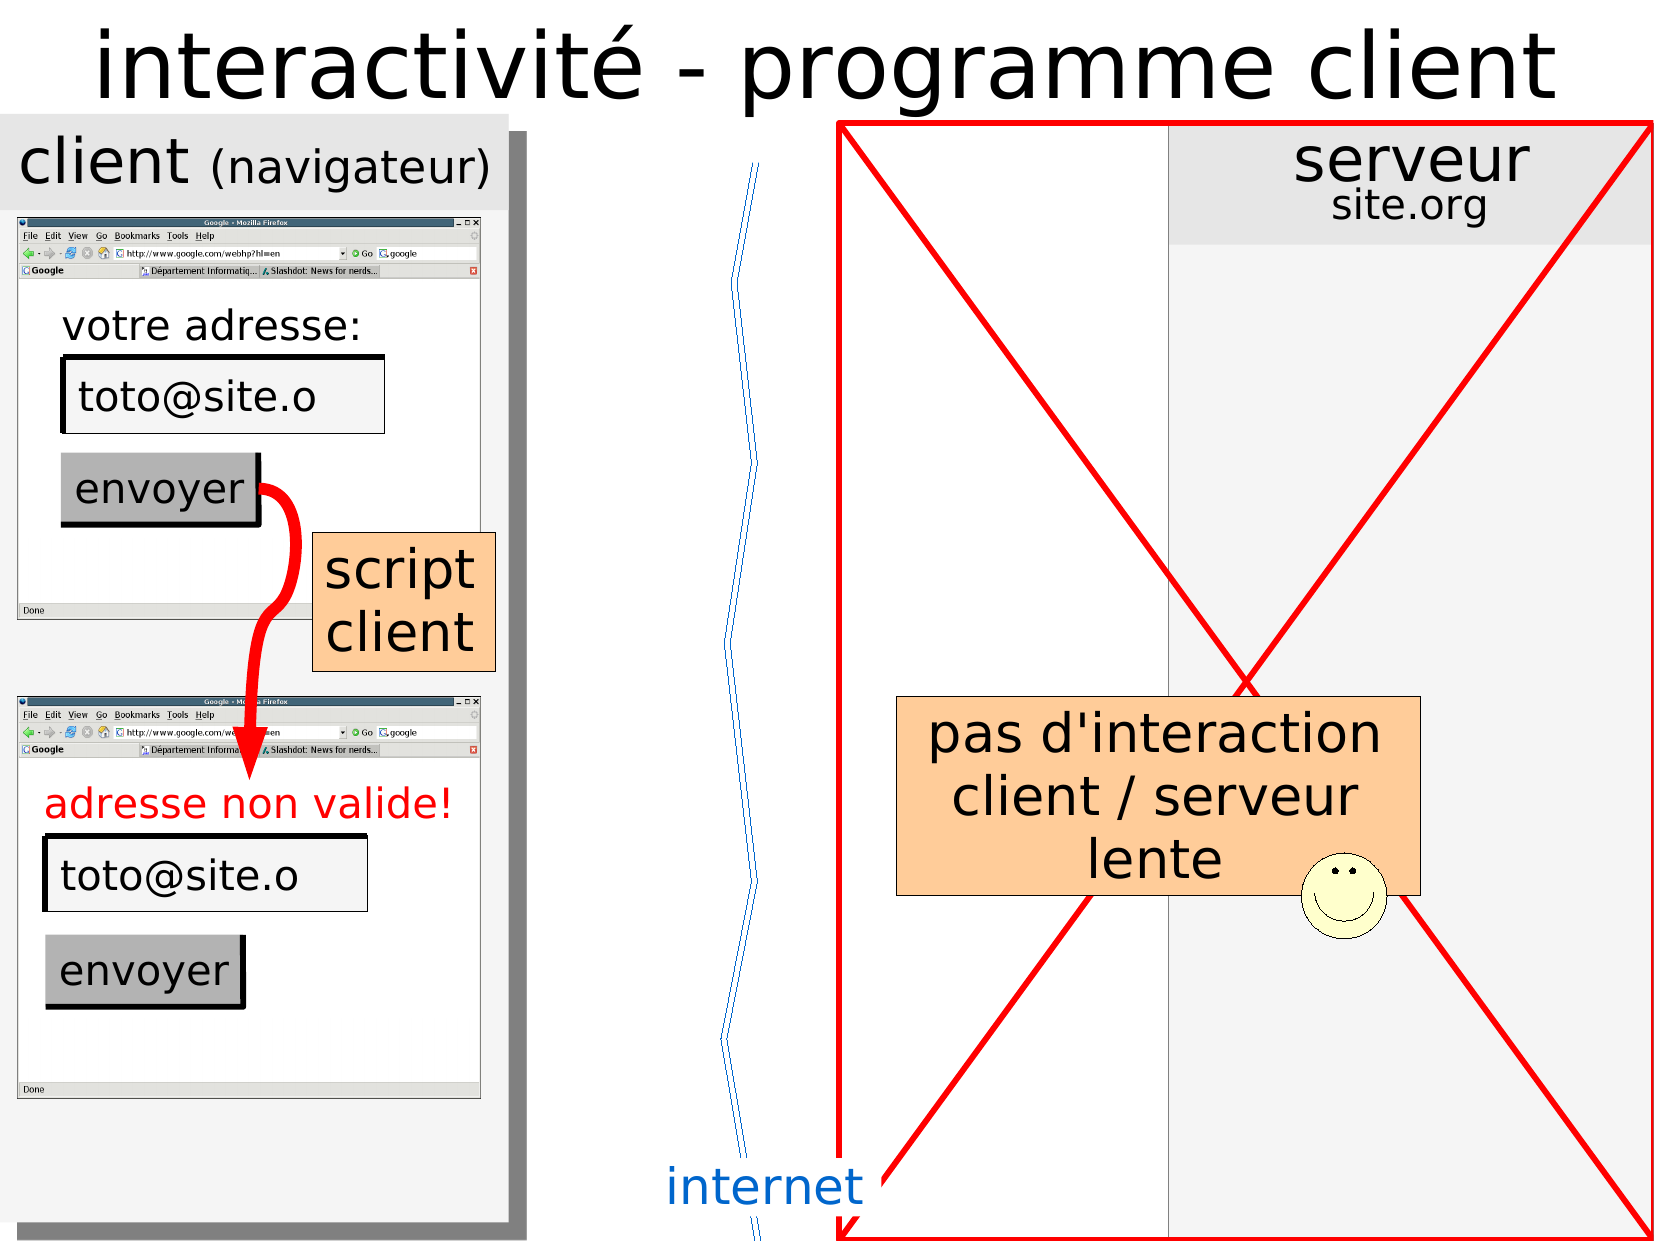

# interactivité - programme client
serveur
client (navigateur)
site.org
votre adresse:
toto@site.o
envoyer
script
client
pas d'interaction
client / serveur
lente
adresse non valide!
toto@site.o
envoyer
internet